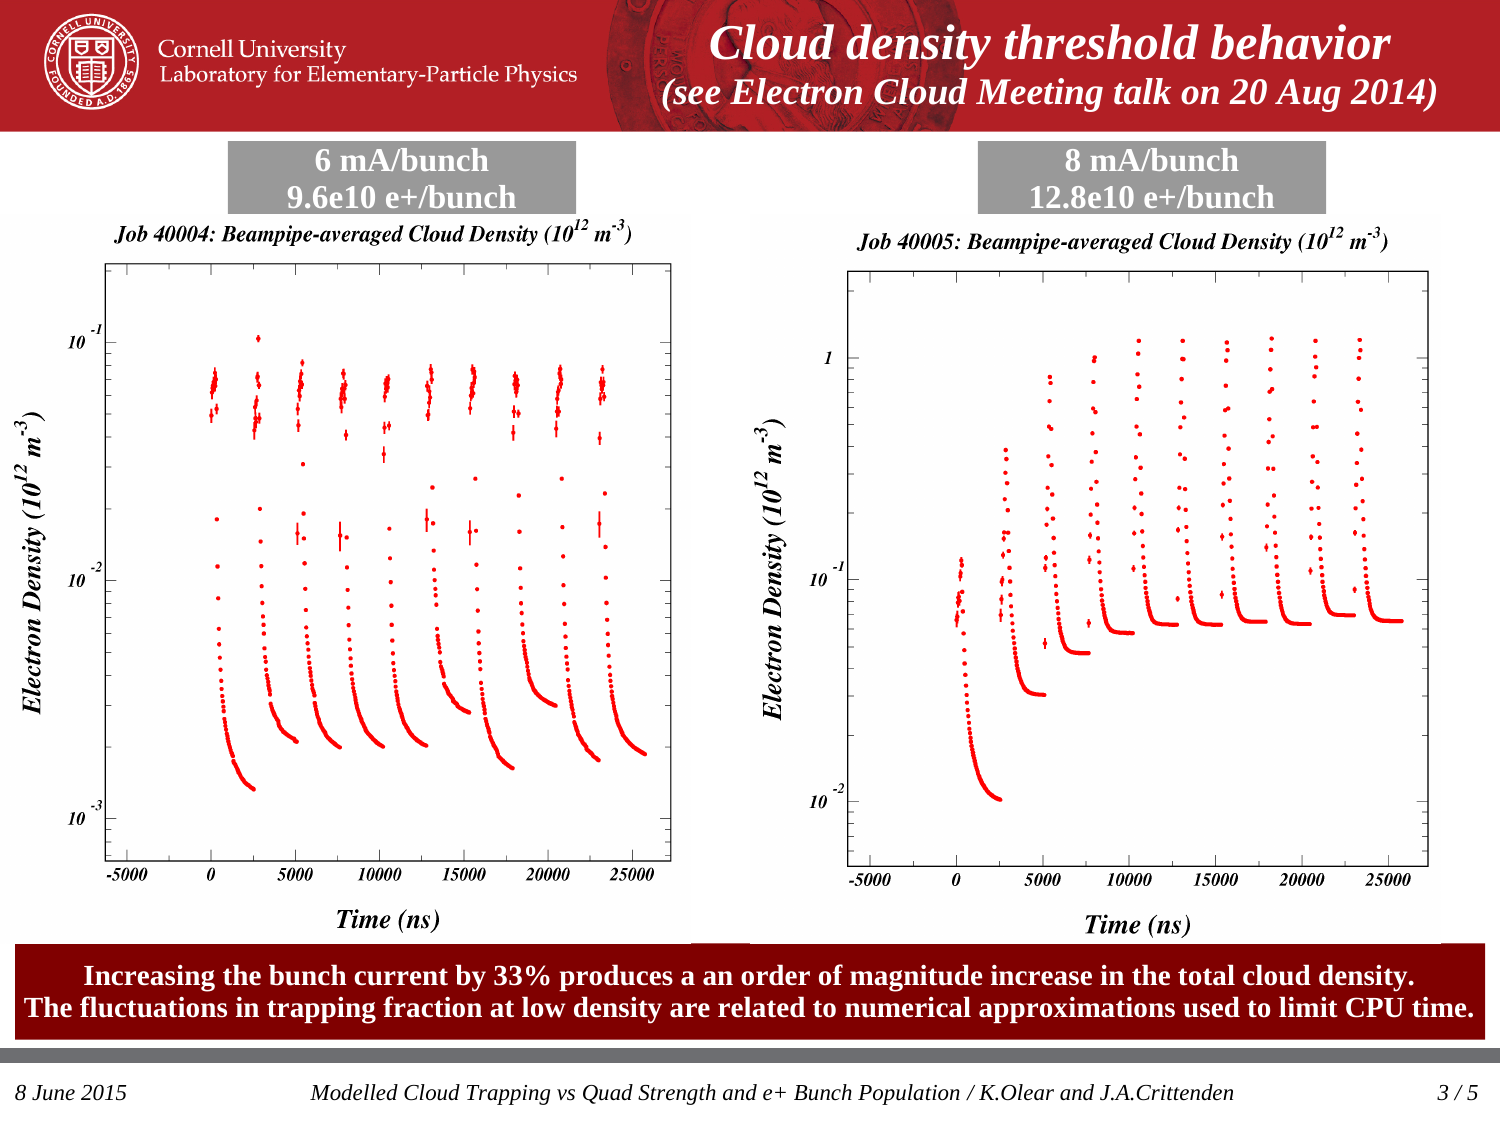

# Cloud density threshold behavior (see Electron Cloud Meeting talk on 20 Aug 2014)
6 mA/bunch
9.6e10 e+/bunch
8 mA/bunch
12.8e10 e+/bunch
Increasing the bunch current by 33% produces a an order of magnitude increase in the total cloud density.
The fluctuations in trapping fraction at low density are related to numerical approximations used to limit CPU time.